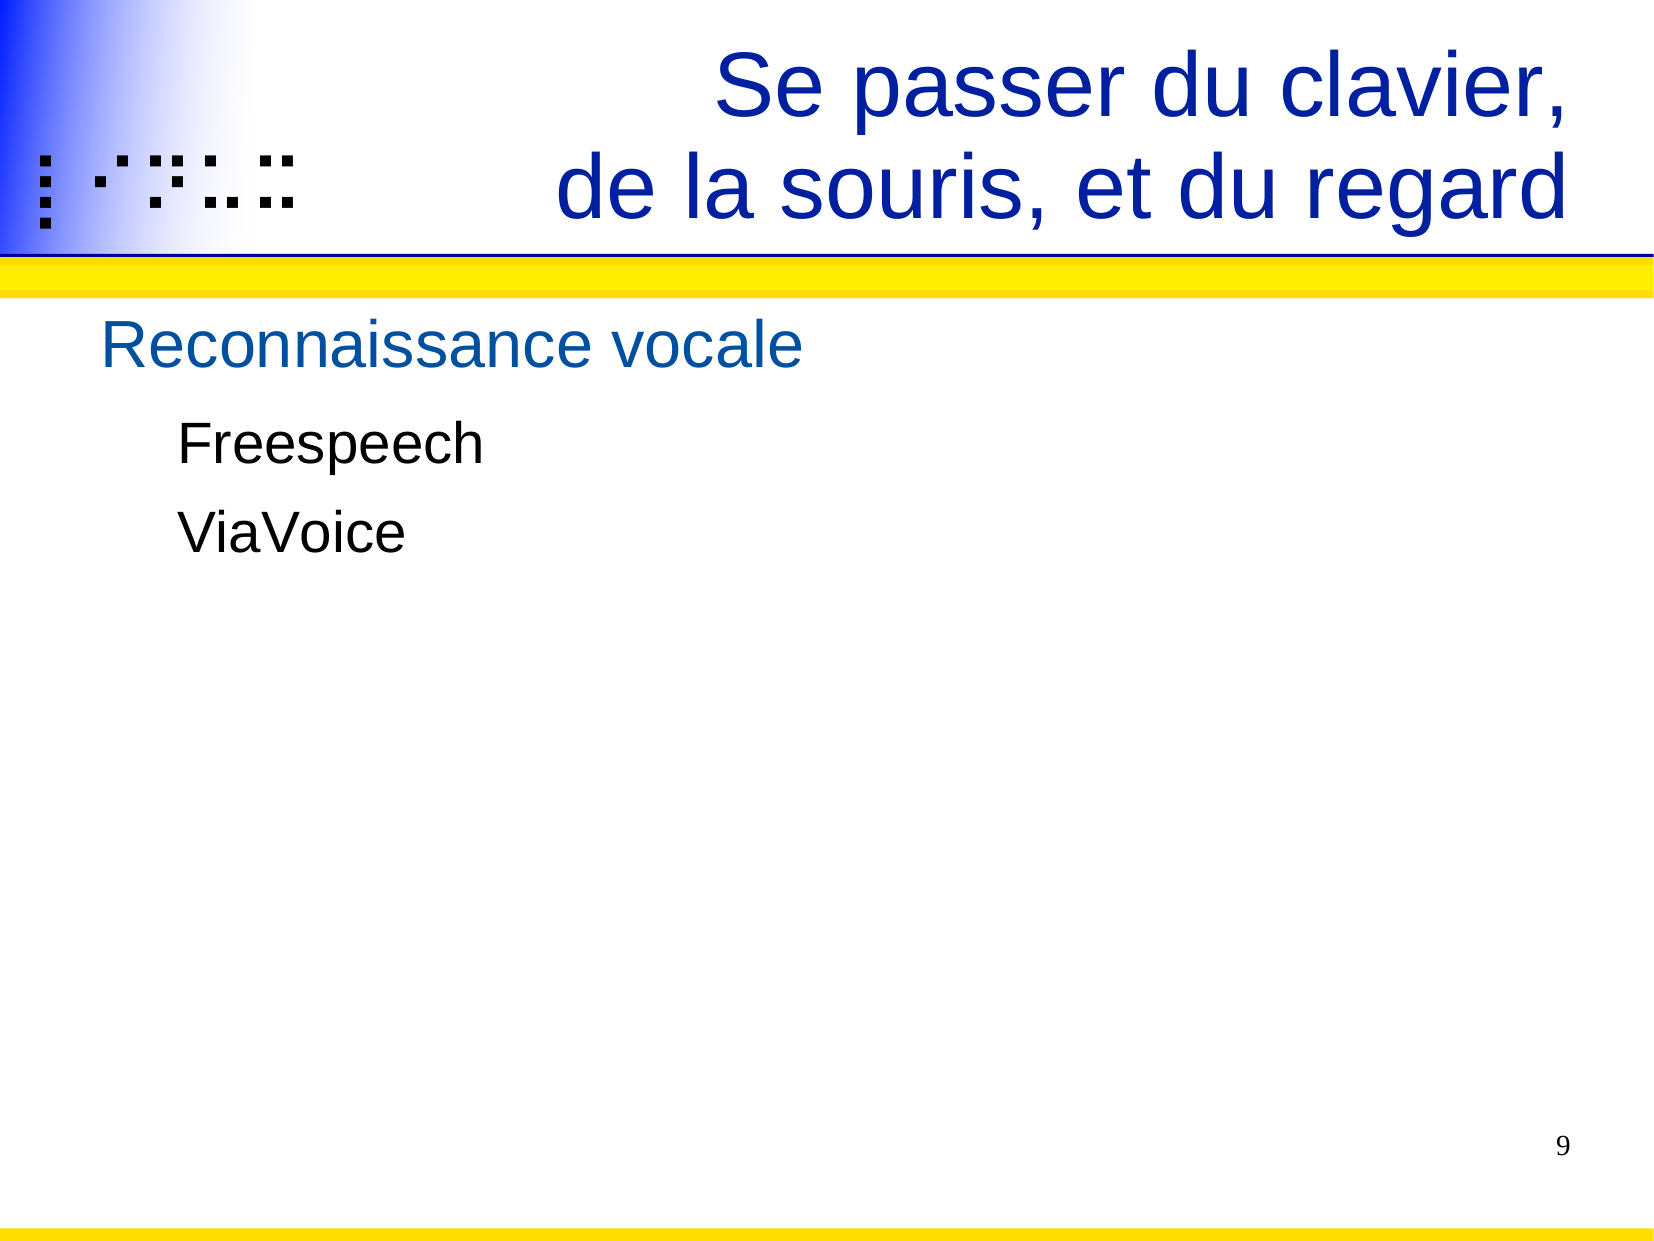

# Se passer du clavier, de la souris, et du regard
Reconnaissance vocale
Freespeech
ViaVoice
9